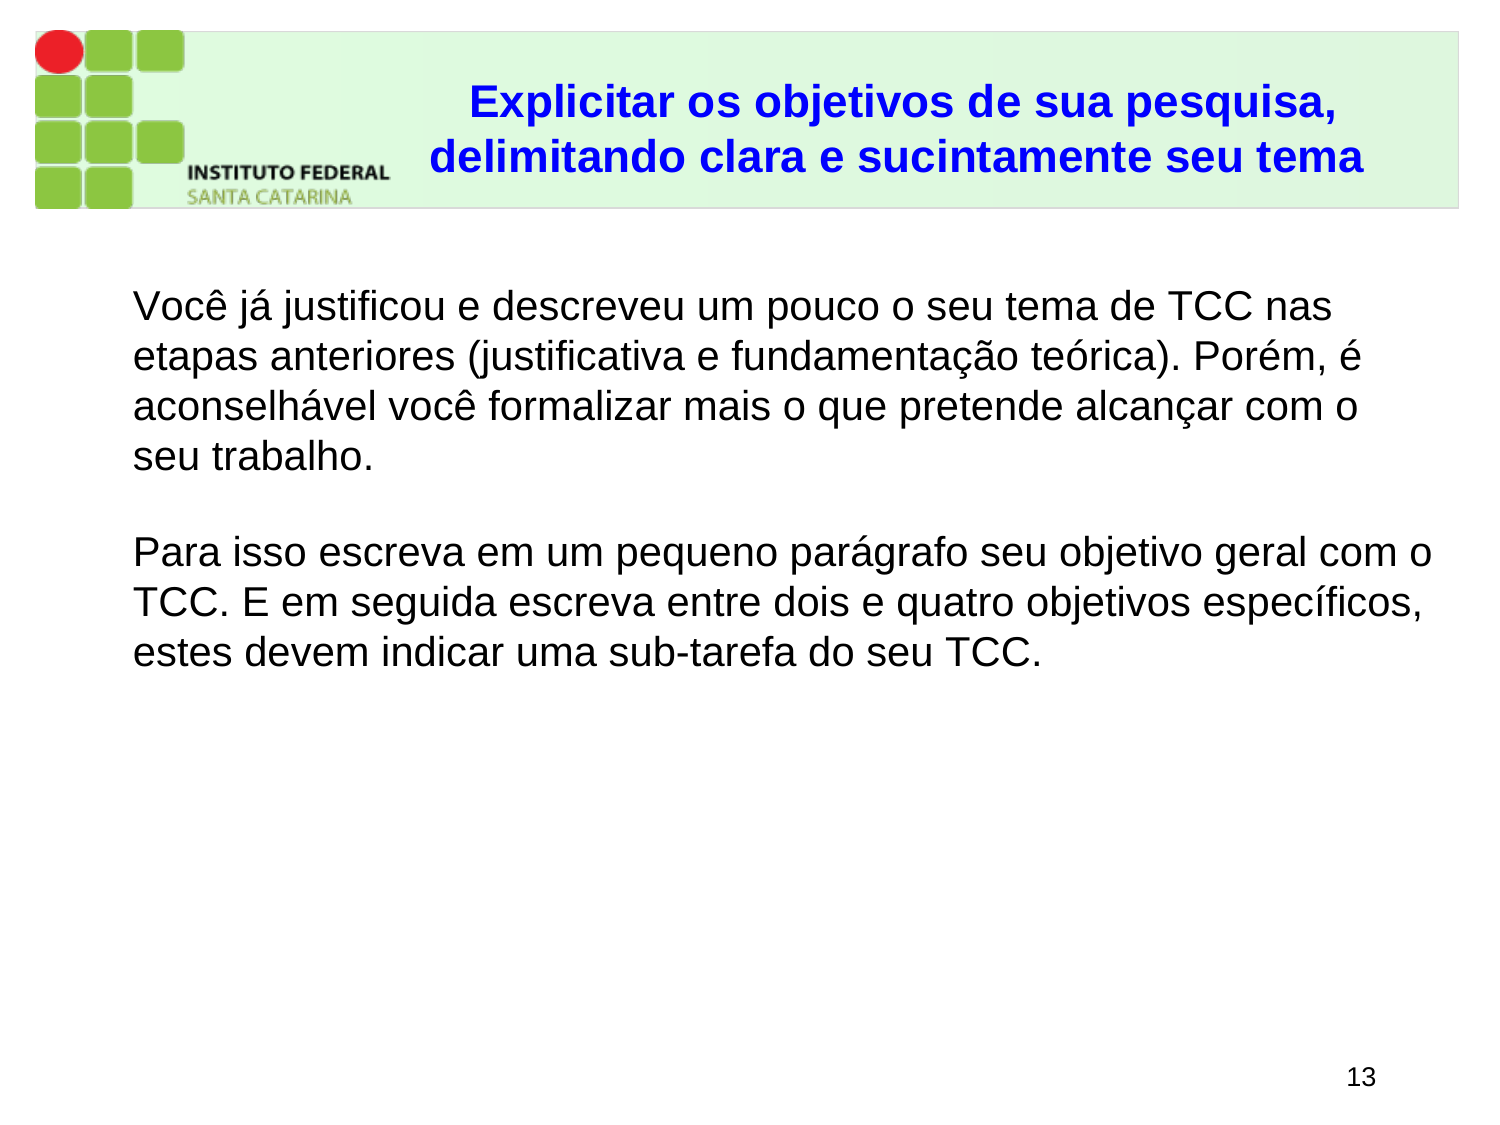

# Explicitar os objetivos de sua pesquisa, delimitando clara e sucintamente seu tema
Você já justificou e descreveu um pouco o seu tema de TCC nas etapas anteriores (justificativa e fundamentação teórica). Porém, é aconselhável você formalizar mais o que pretende alcançar com o seu trabalho.
Para isso escreva em um pequeno parágrafo seu objetivo geral com o TCC. E em seguida escreva entre dois e quatro objetivos específicos, estes devem indicar uma sub-tarefa do seu TCC.
13